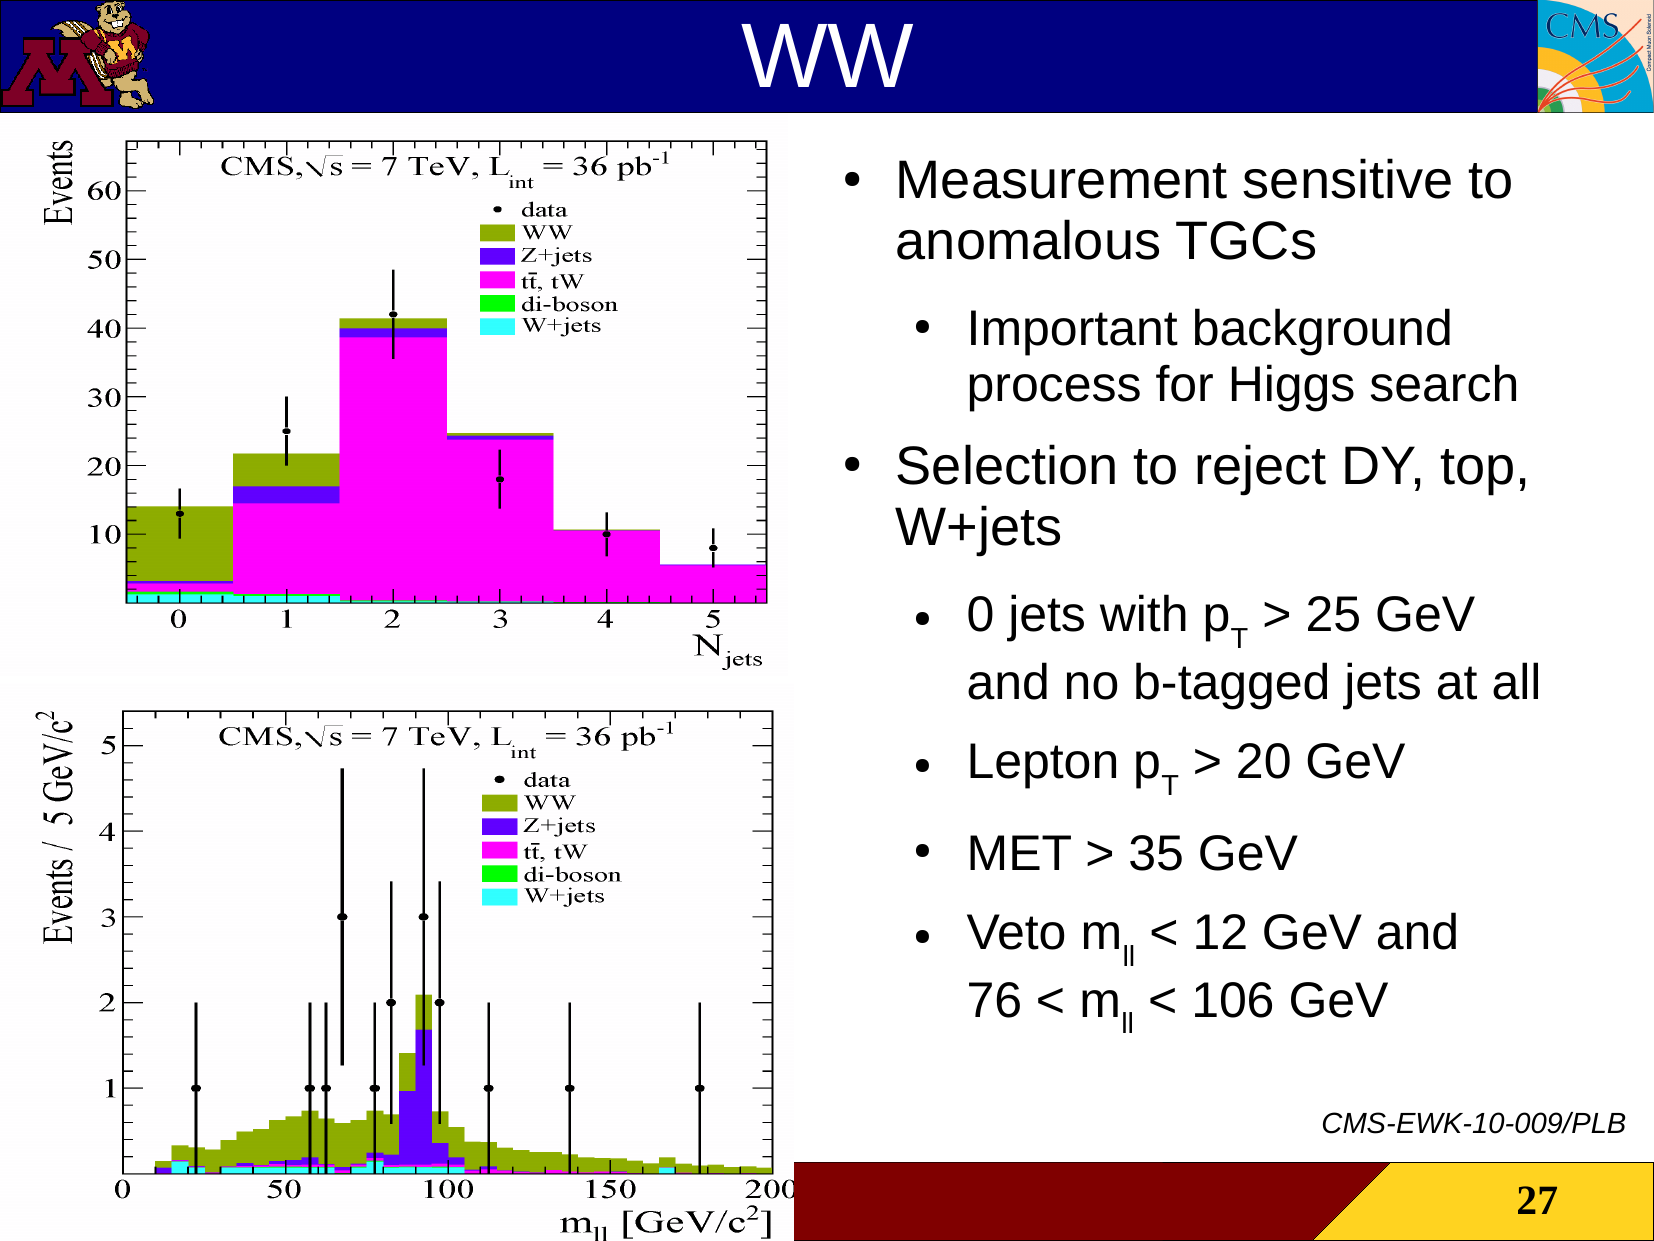

# WW
Measurement sensitive to anomalous TGCs
Important background process for Higgs search
Selection to reject DY, top, W+jets
0 jets with pT > 25 GeV and no b-tagged jets at all
Lepton pT > 20 GeV
MET > 35 GeV
Veto mll < 12 GeV and
76 < mll < 106 GeV
CMS-EWK-10-009/PLB
J. Mans :: CMS EWK Measurements
27
April 4, 2011